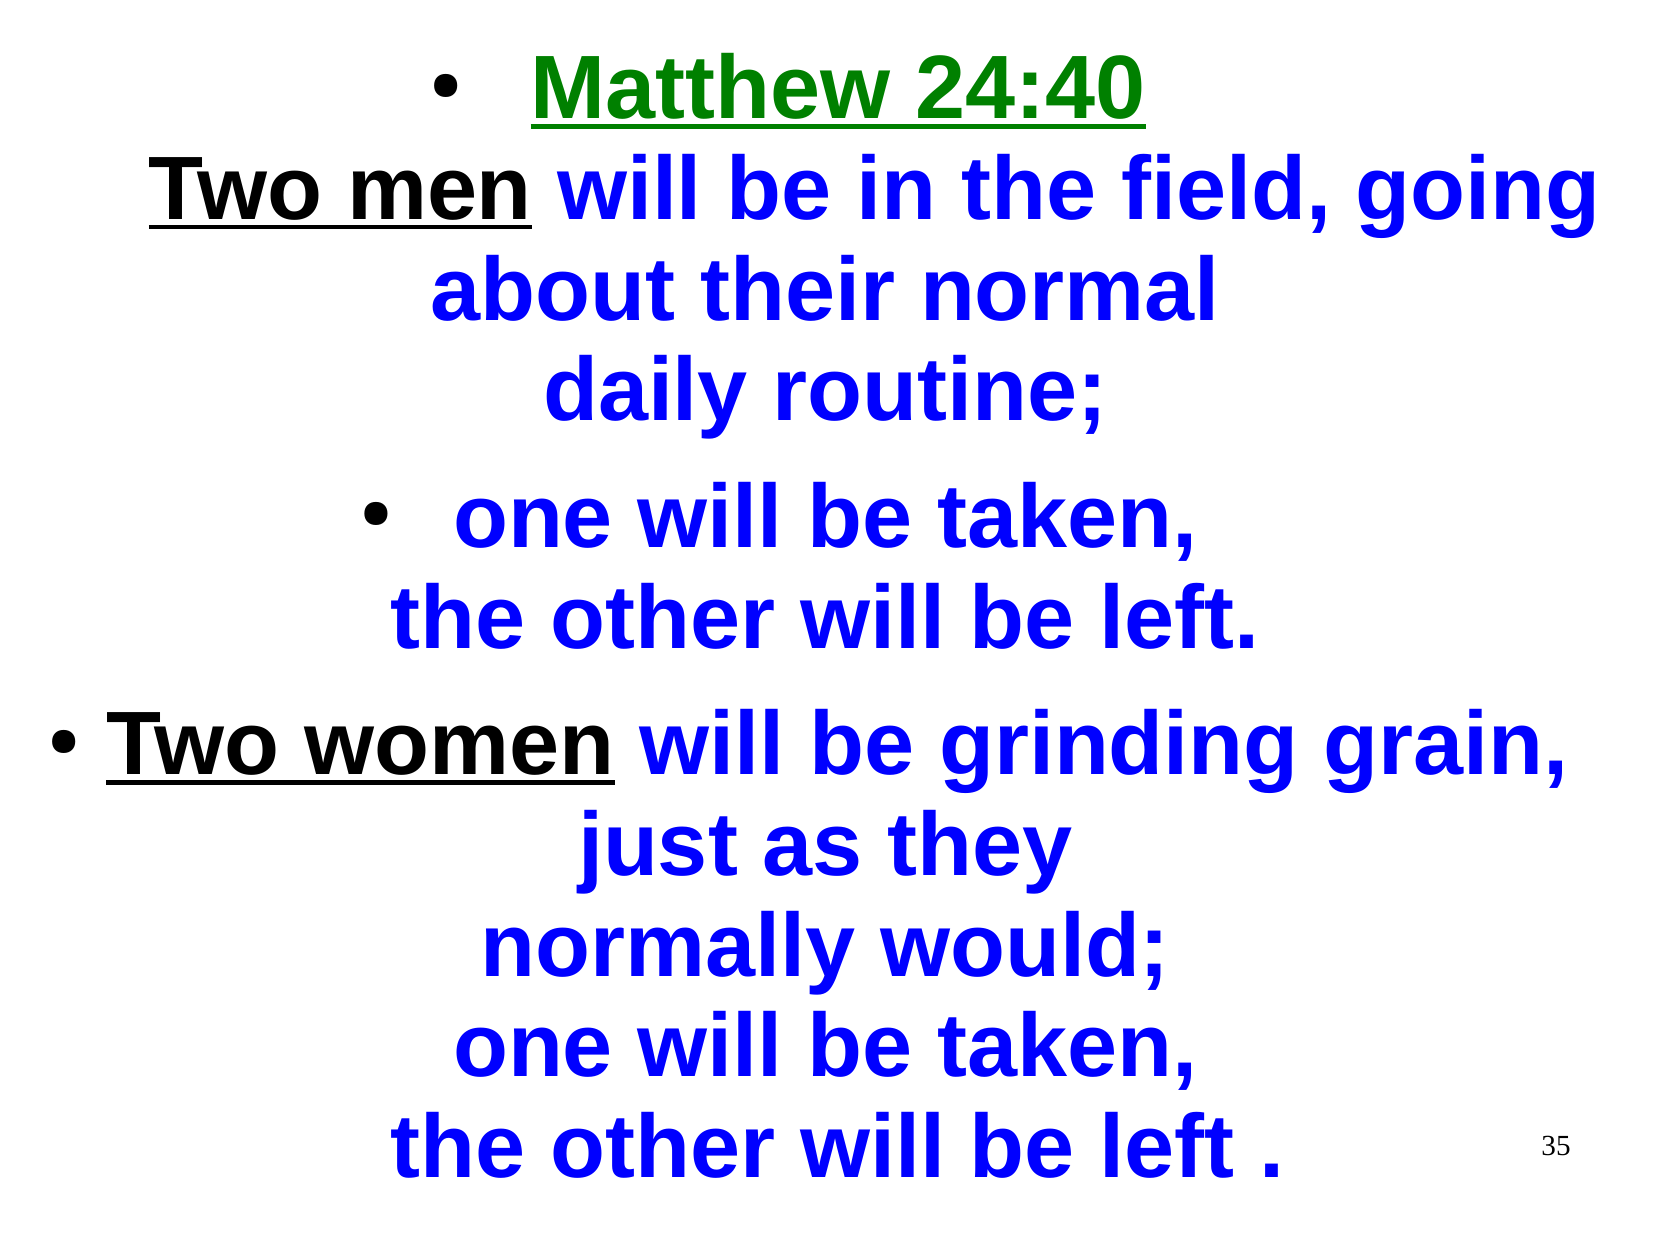

# Matthew 24:40 Two men will be in the field, going about their normal daily routine;
one will be taken,
the other will be left.
Two women will be grinding grain, just as they
normally would;
one will be taken,
the other will be left .
35